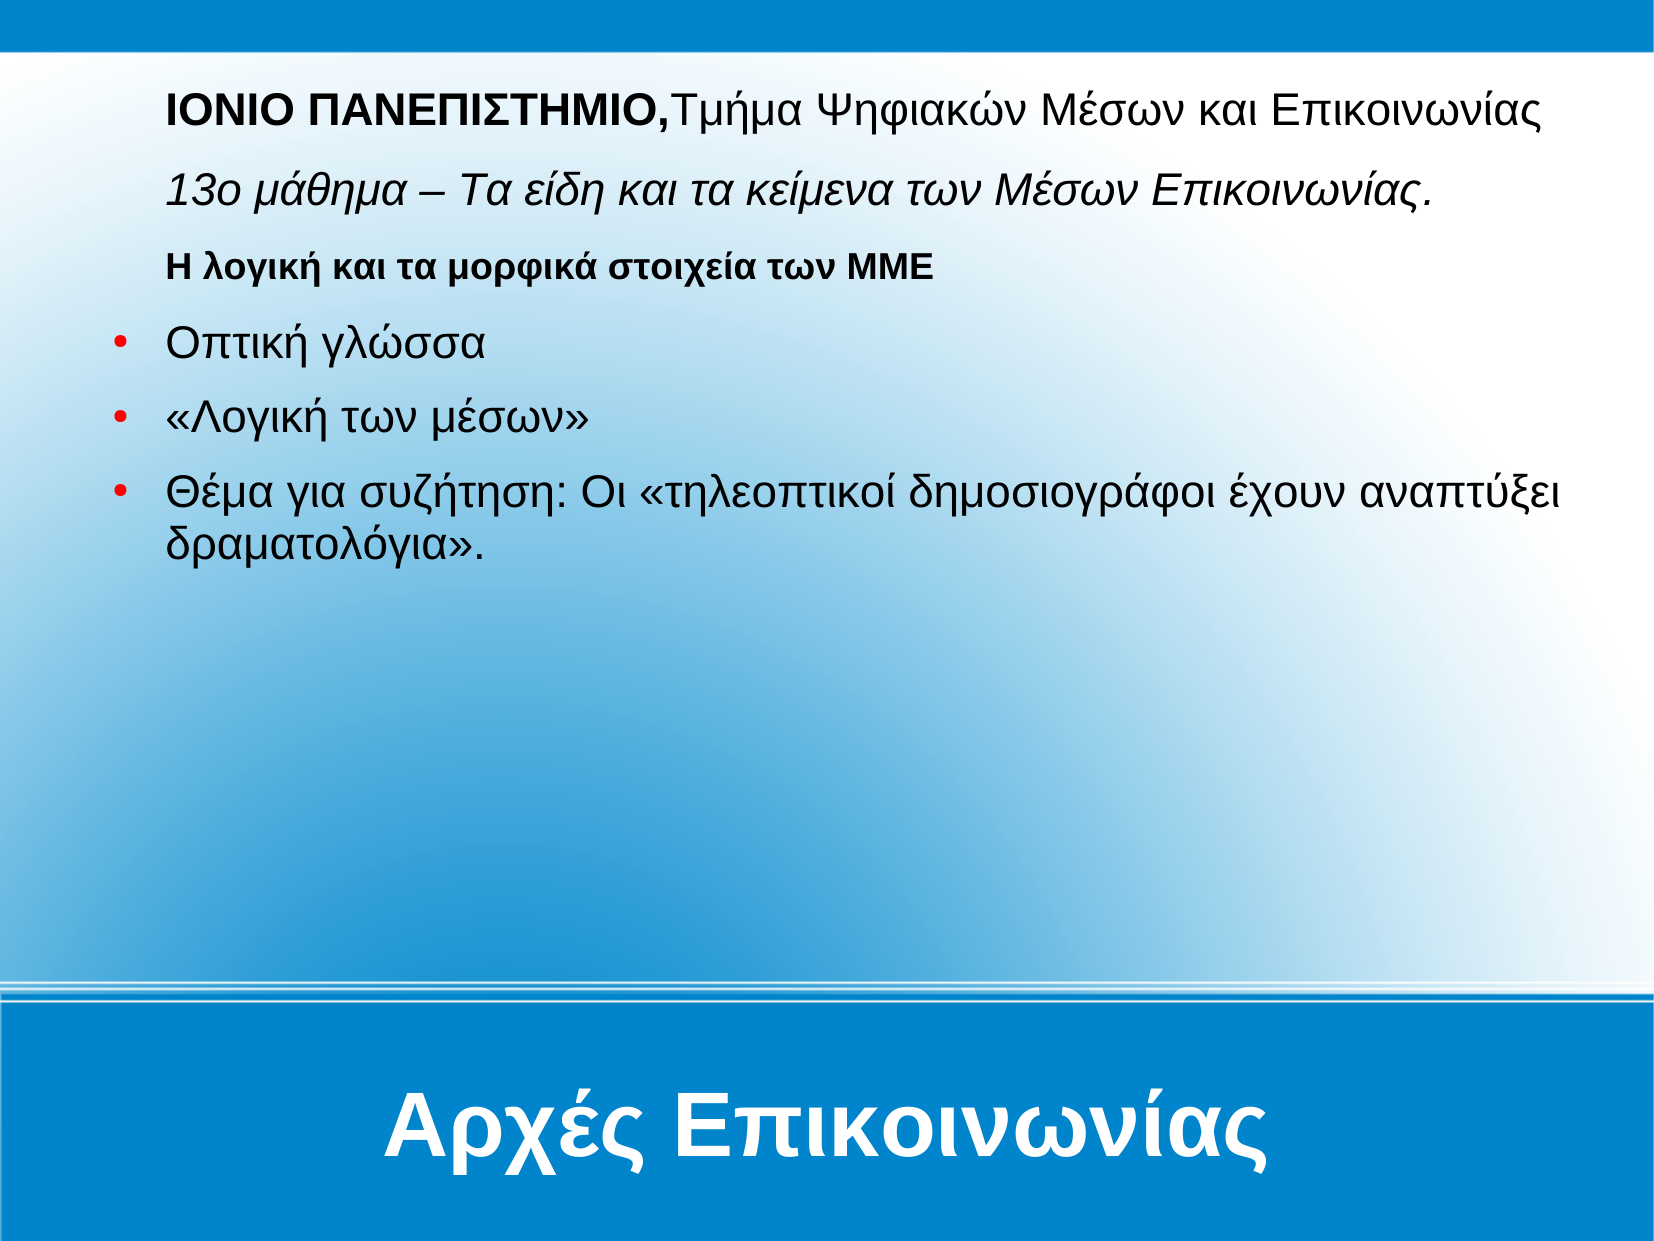

ΙΟΝΙΟ ΠΑΝΕΠΙΣΤΗΜΙΟ,Τμήμα Ψηφιακών Μέσων και Επικοινωνίας
13ο μάθημα – Τα είδη και τα κείμενα των Μέσων Επικοινωνίας.
Η λογική και τα μορφικά στοιχεία των ΜΜΕ
Οπτική γλώσσα
«Λογική των μέσων»
Θέμα για συζήτηση: Οι «τηλεοπτικοί δημοσιογράφοι έχουν αναπτύξει δραματολόγια».
# Αρχές Επικοινωνίας